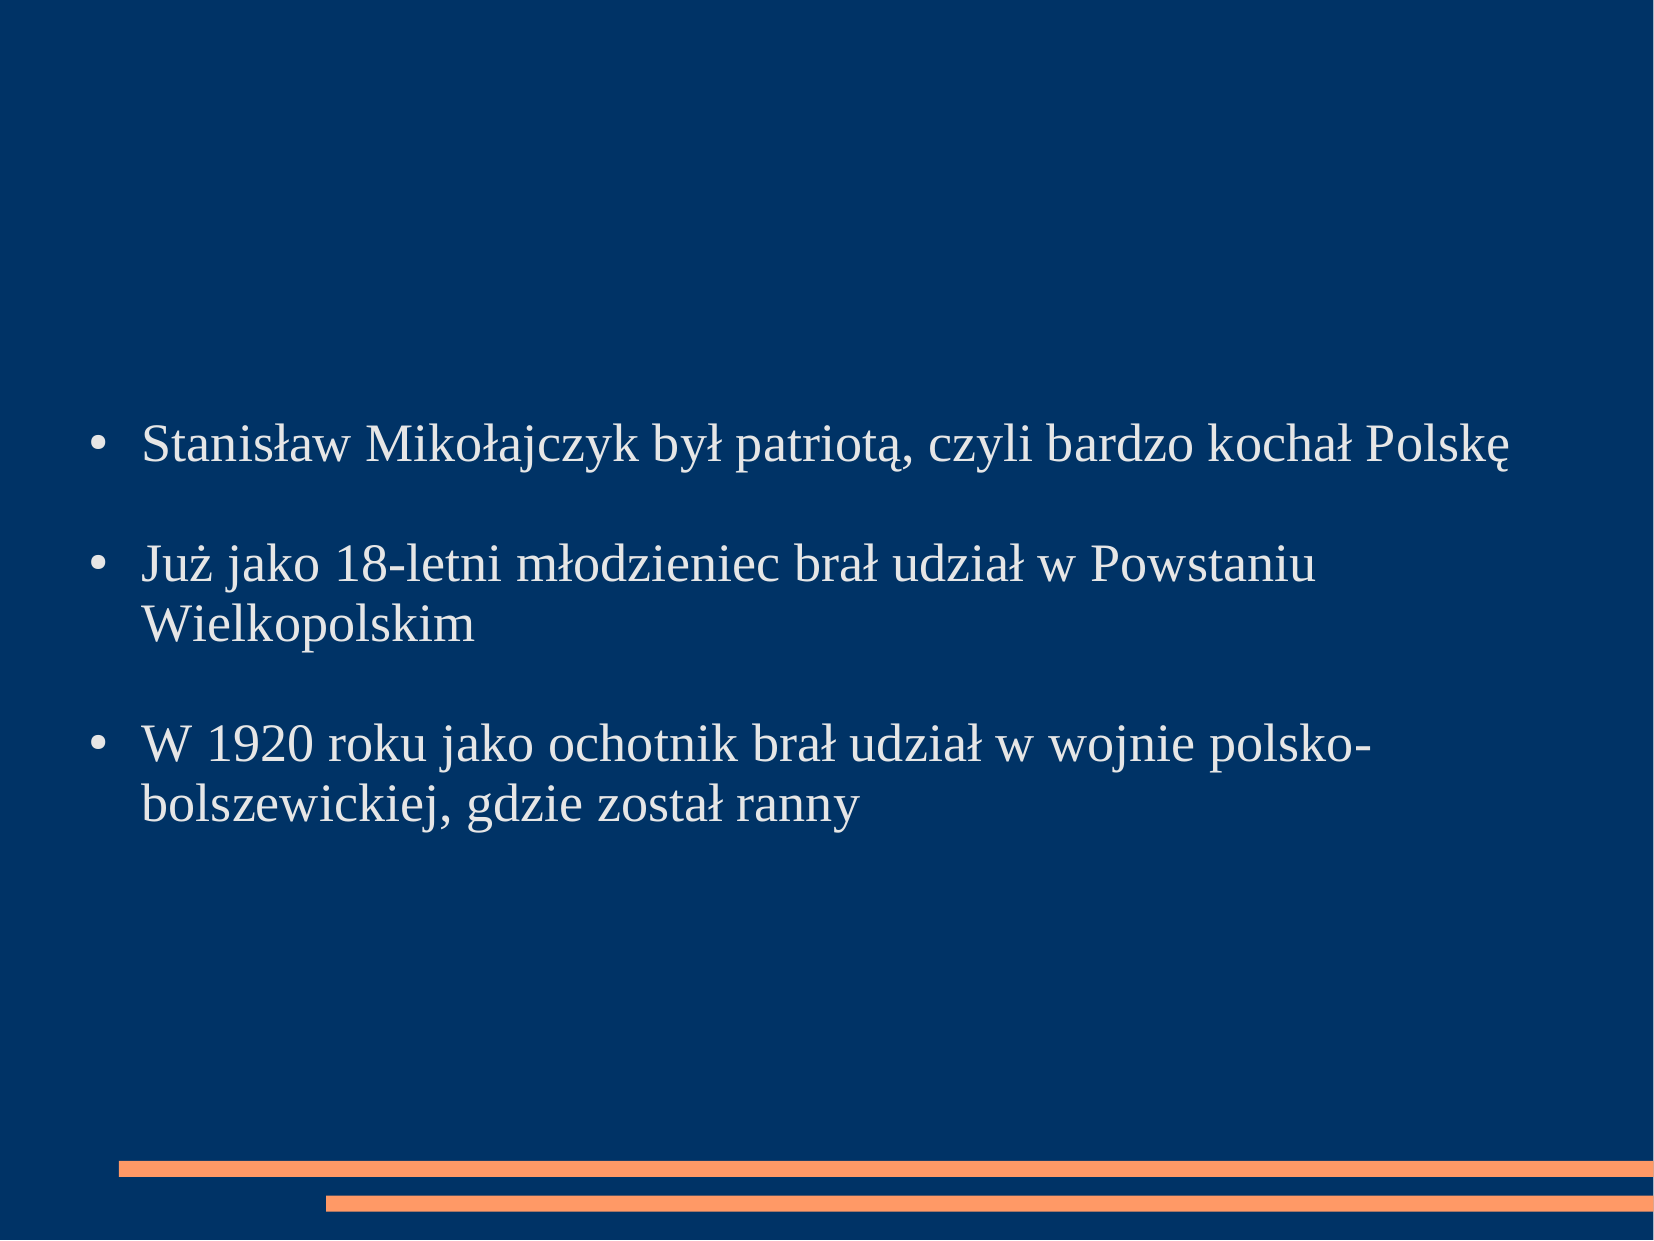

#
Stanisław Mikołajczyk był patriotą, czyli bardzo kochał Polskę
Już jako 18-letni młodzieniec brał udział w Powstaniu Wielkopolskim
W 1920 roku jako ochotnik brał udział w wojnie polsko-bolszewickiej, gdzie został ranny